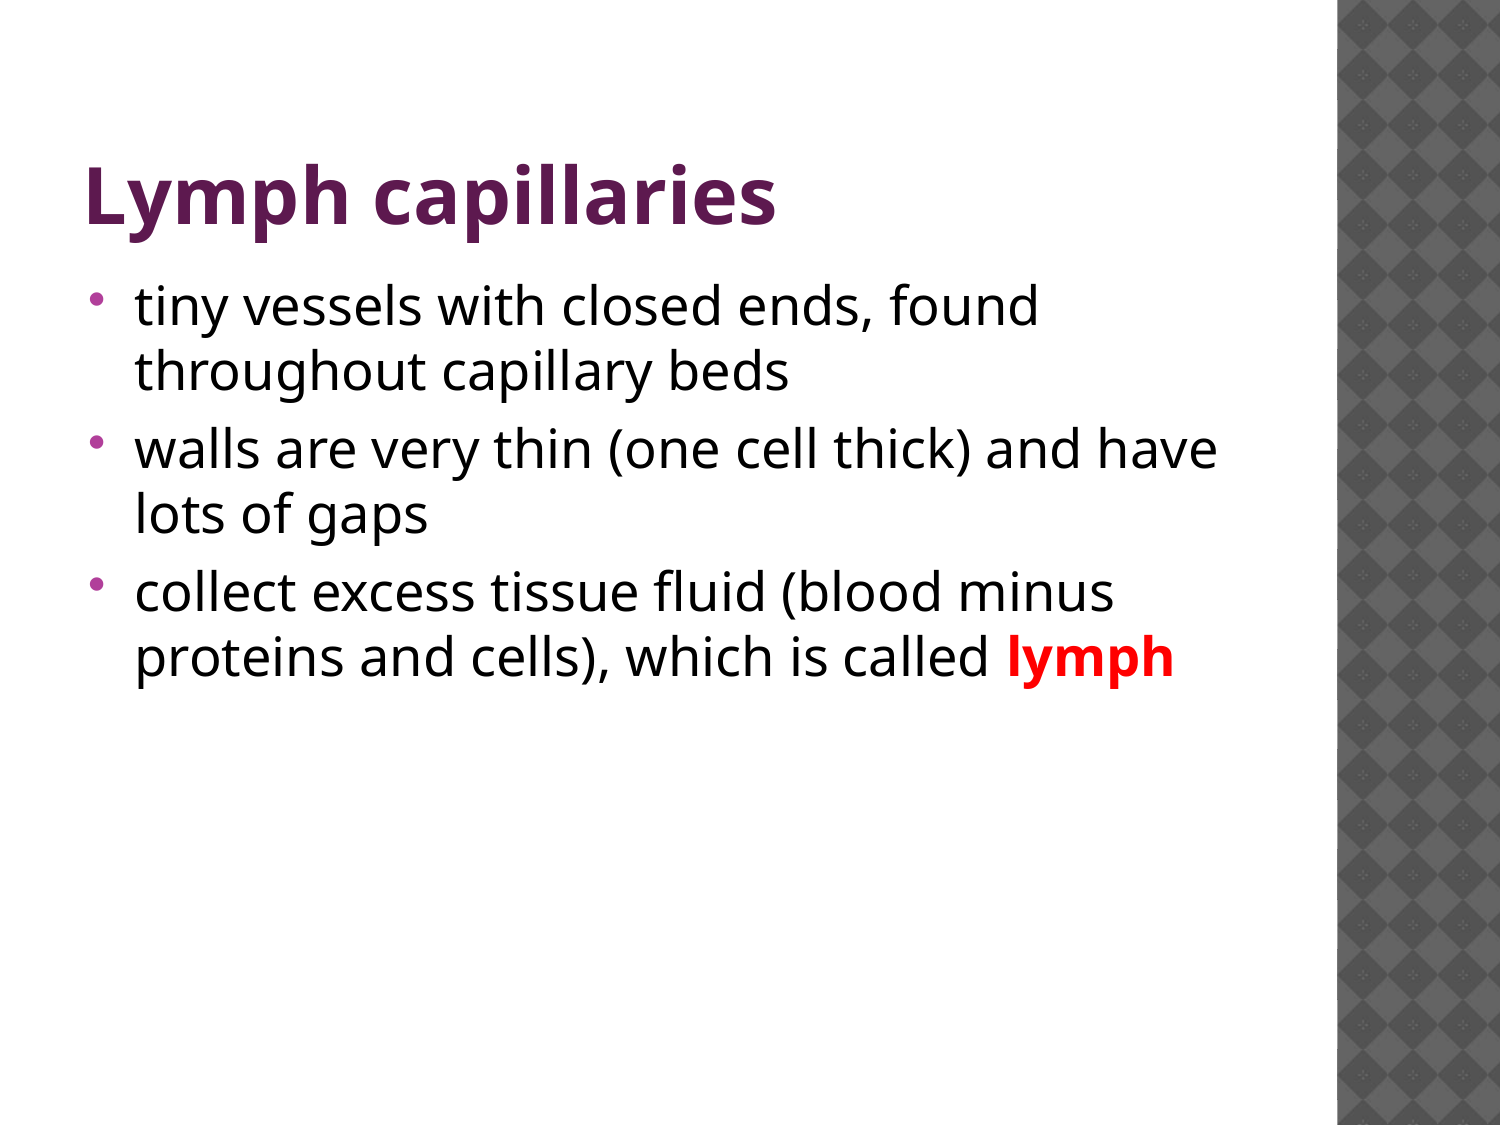

# Lymph capillaries
tiny vessels with closed ends, found throughout capillary beds
walls are very thin (one cell thick) and have lots of gaps
collect excess tissue fluid (blood minus proteins and cells), which is called lymph